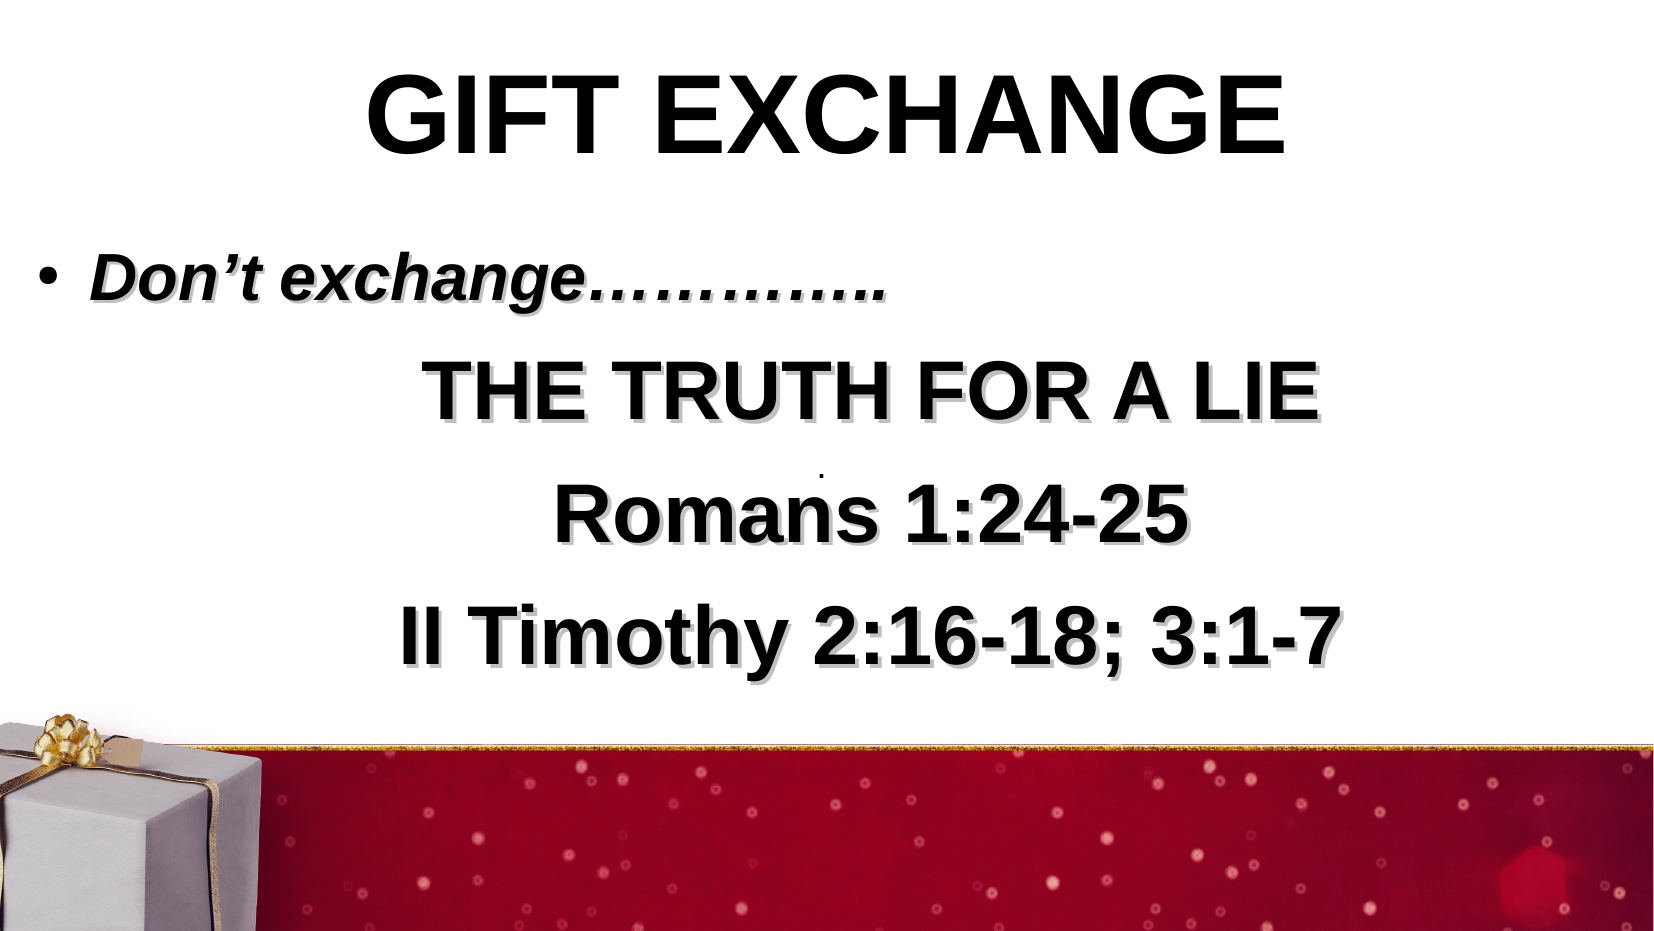

.
# GIFT EXCHANGE
Don’t exchange…………..
THE TRUTH FOR A LIE
Romans 1:24-25
II Timothy 2:16-18; 3:1-7